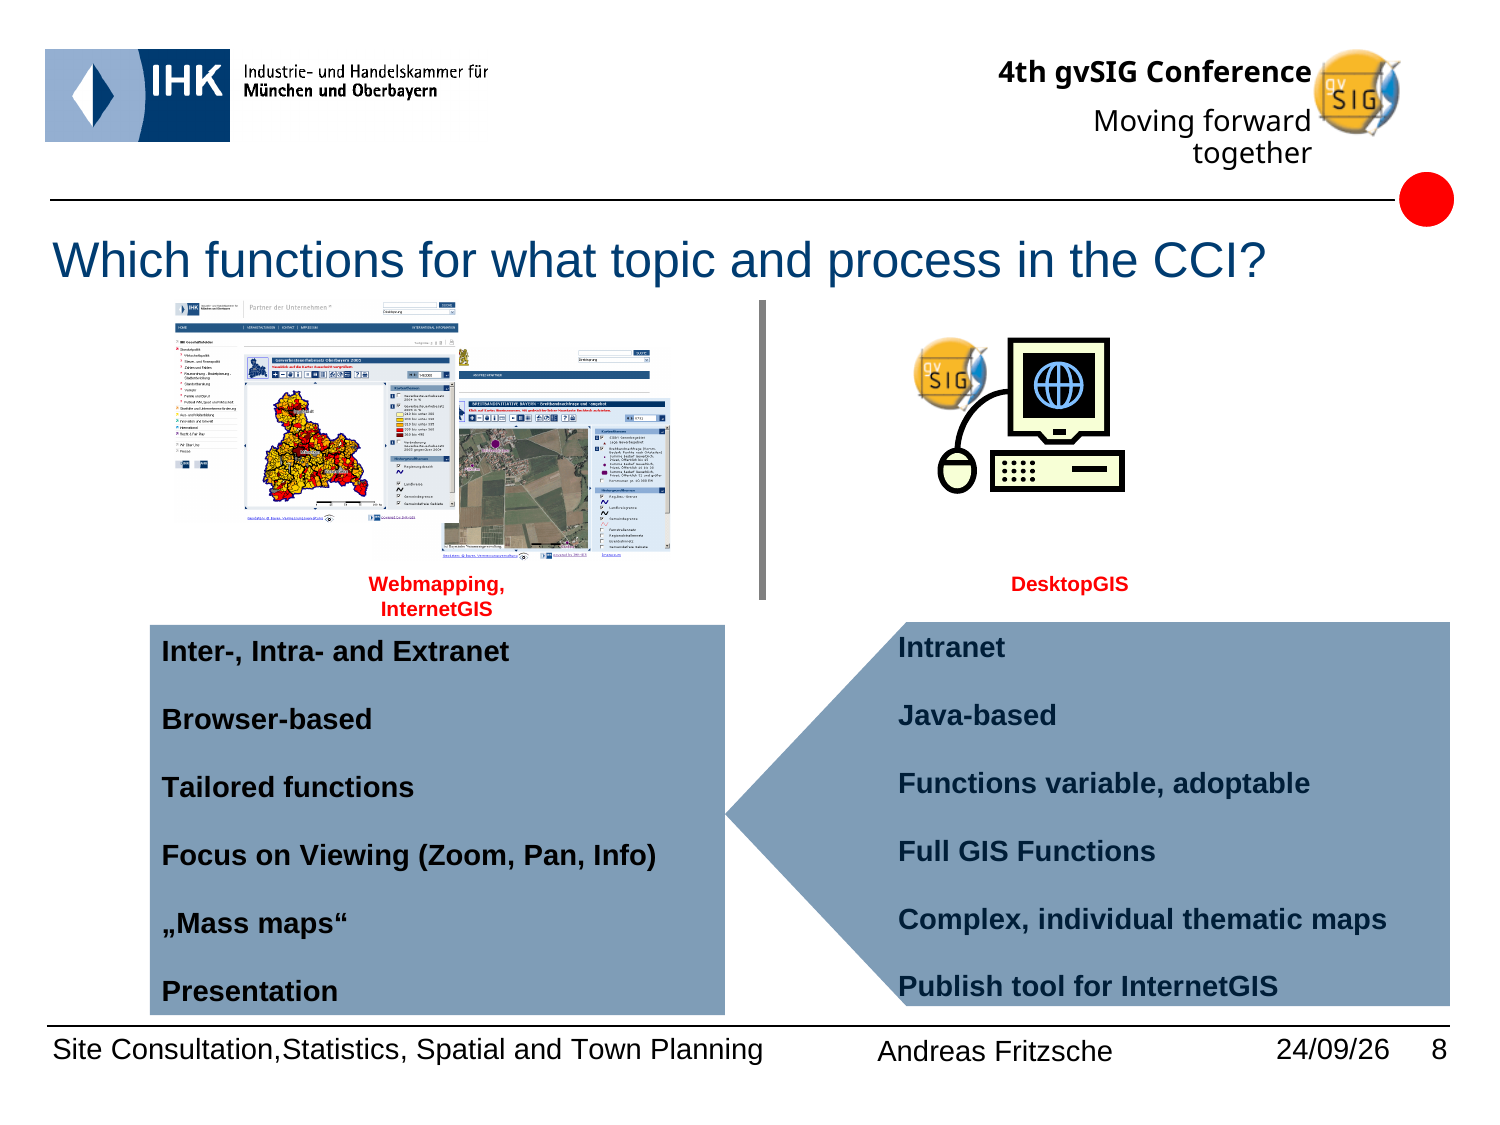

# Which functions for what topic and process in the CCI?
Webmapping, InternetGIS
DesktopGIS
Inter-, Intra- and Extranet
Browser-based
Tailored functions
Focus on Viewing (Zoom, Pan, Info)
„Mass maps“
Presentation
Intranet
Java-based
Functions variable, adoptable
Full GIS Functions
Complex, individual thematic maps
Publish tool for InternetGIS
8